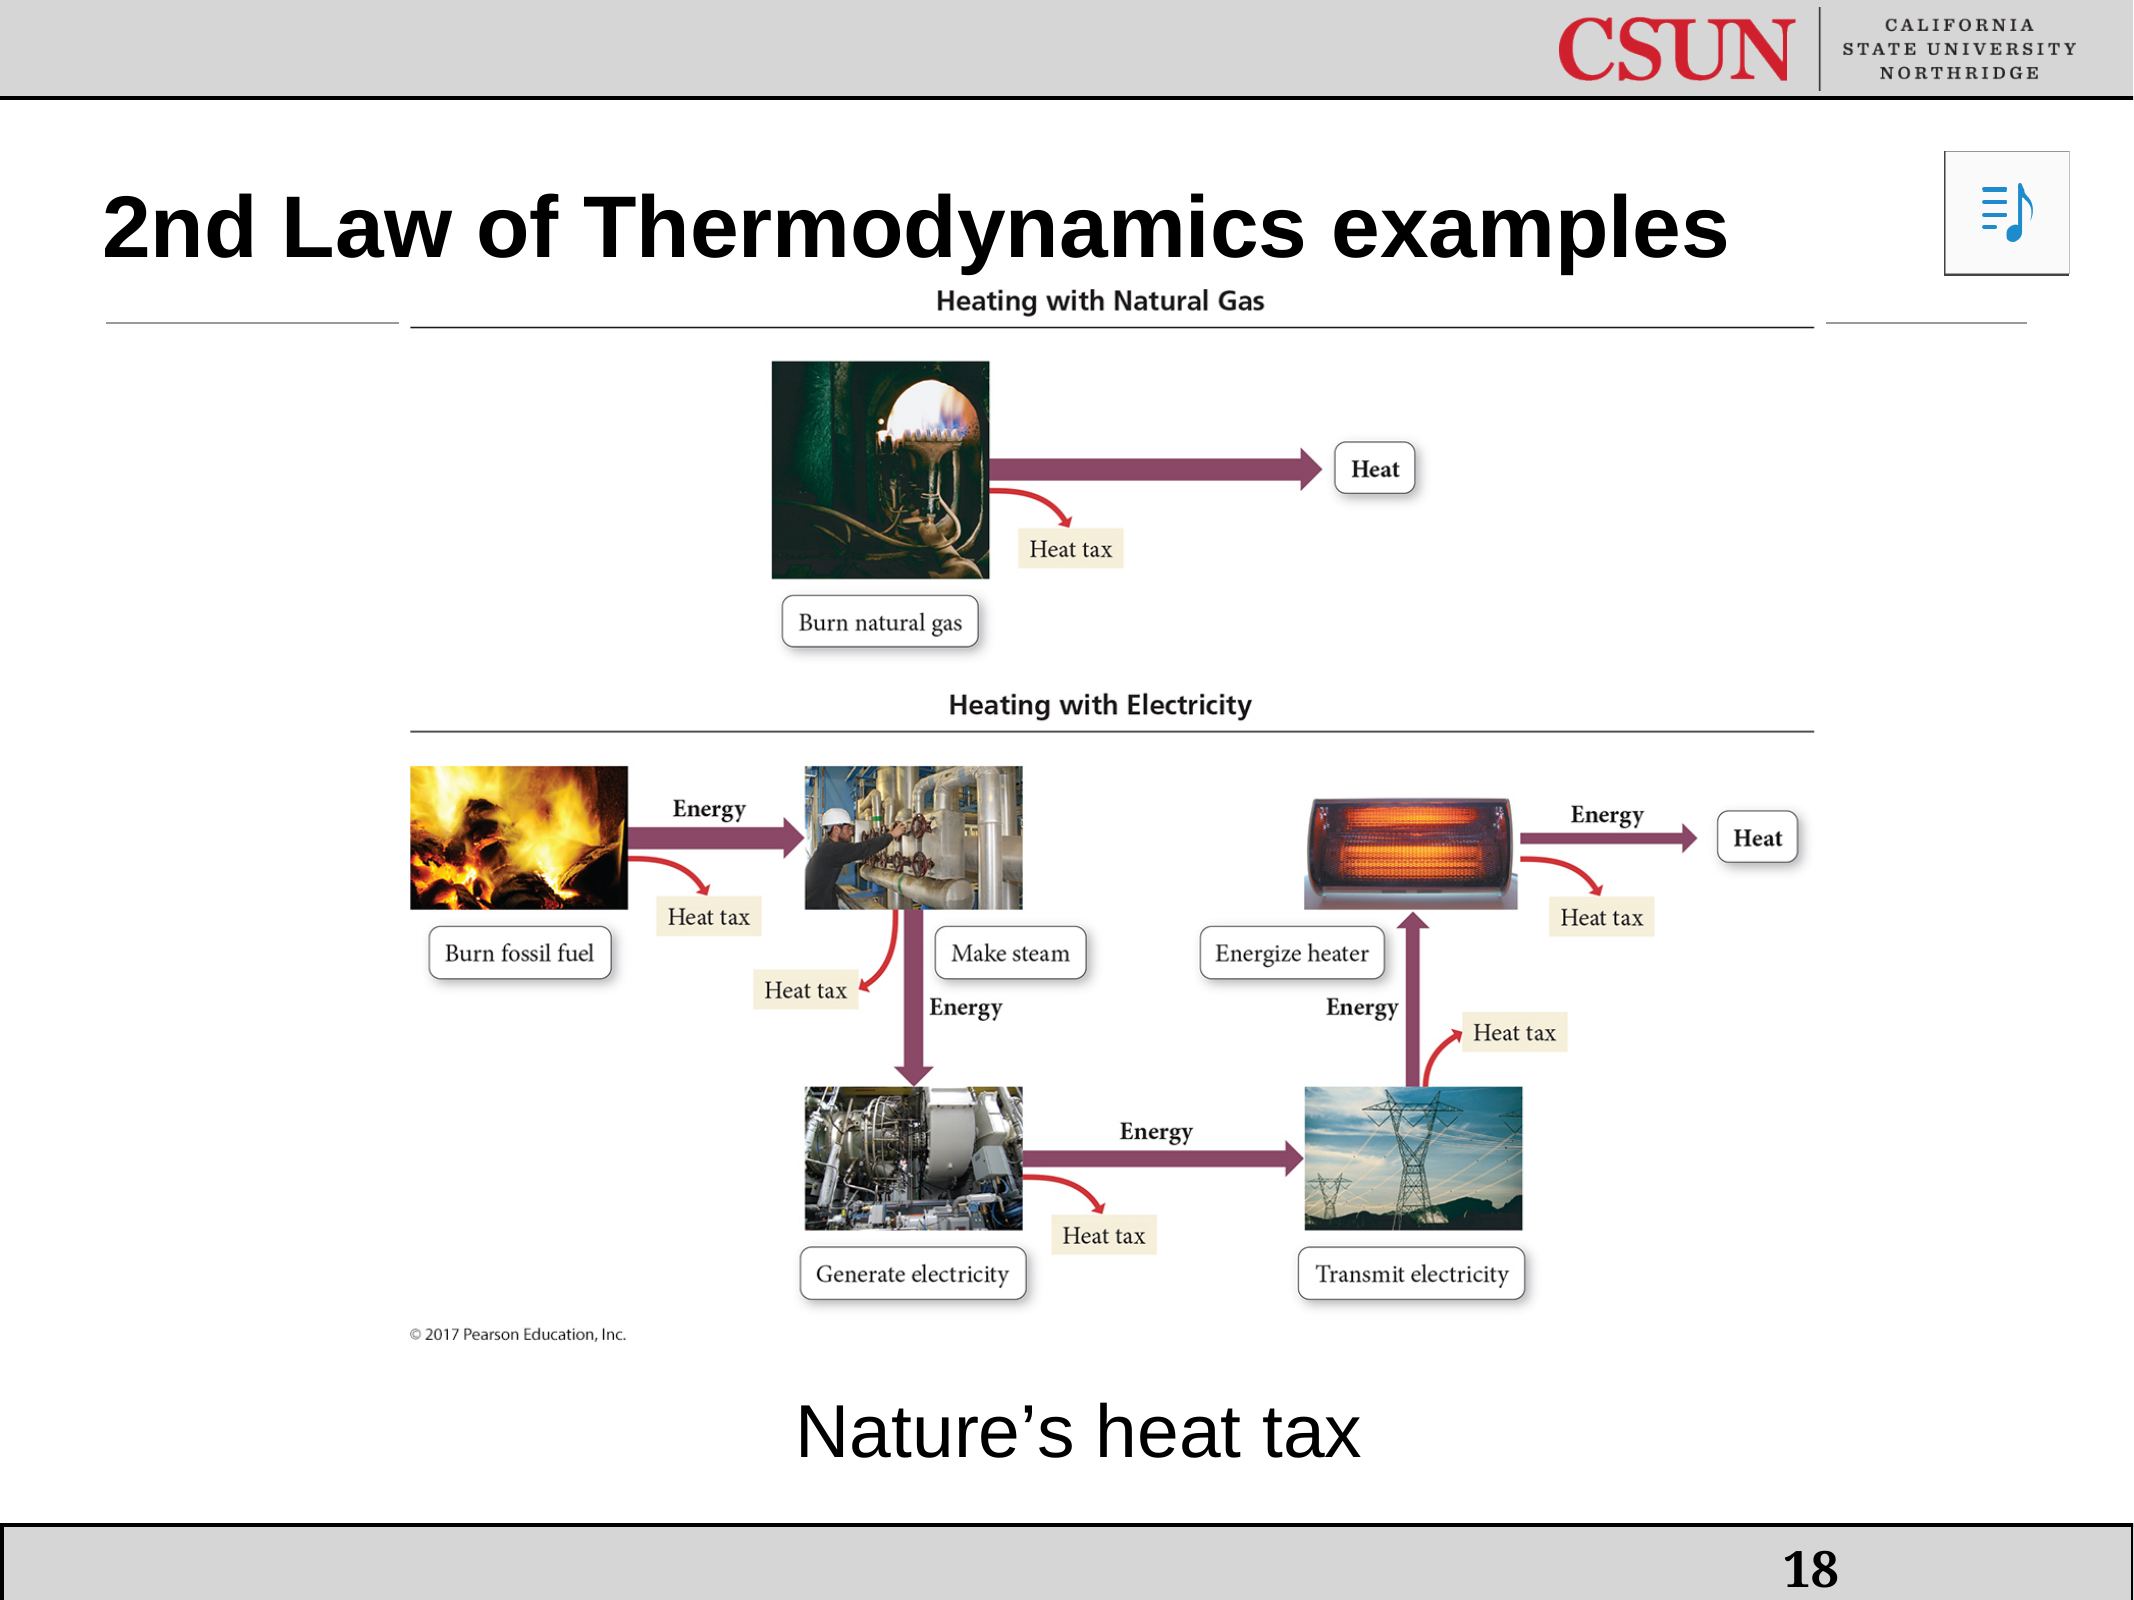

# 2nd Law of Thermodynamics examples
Nature’s heat tax
18